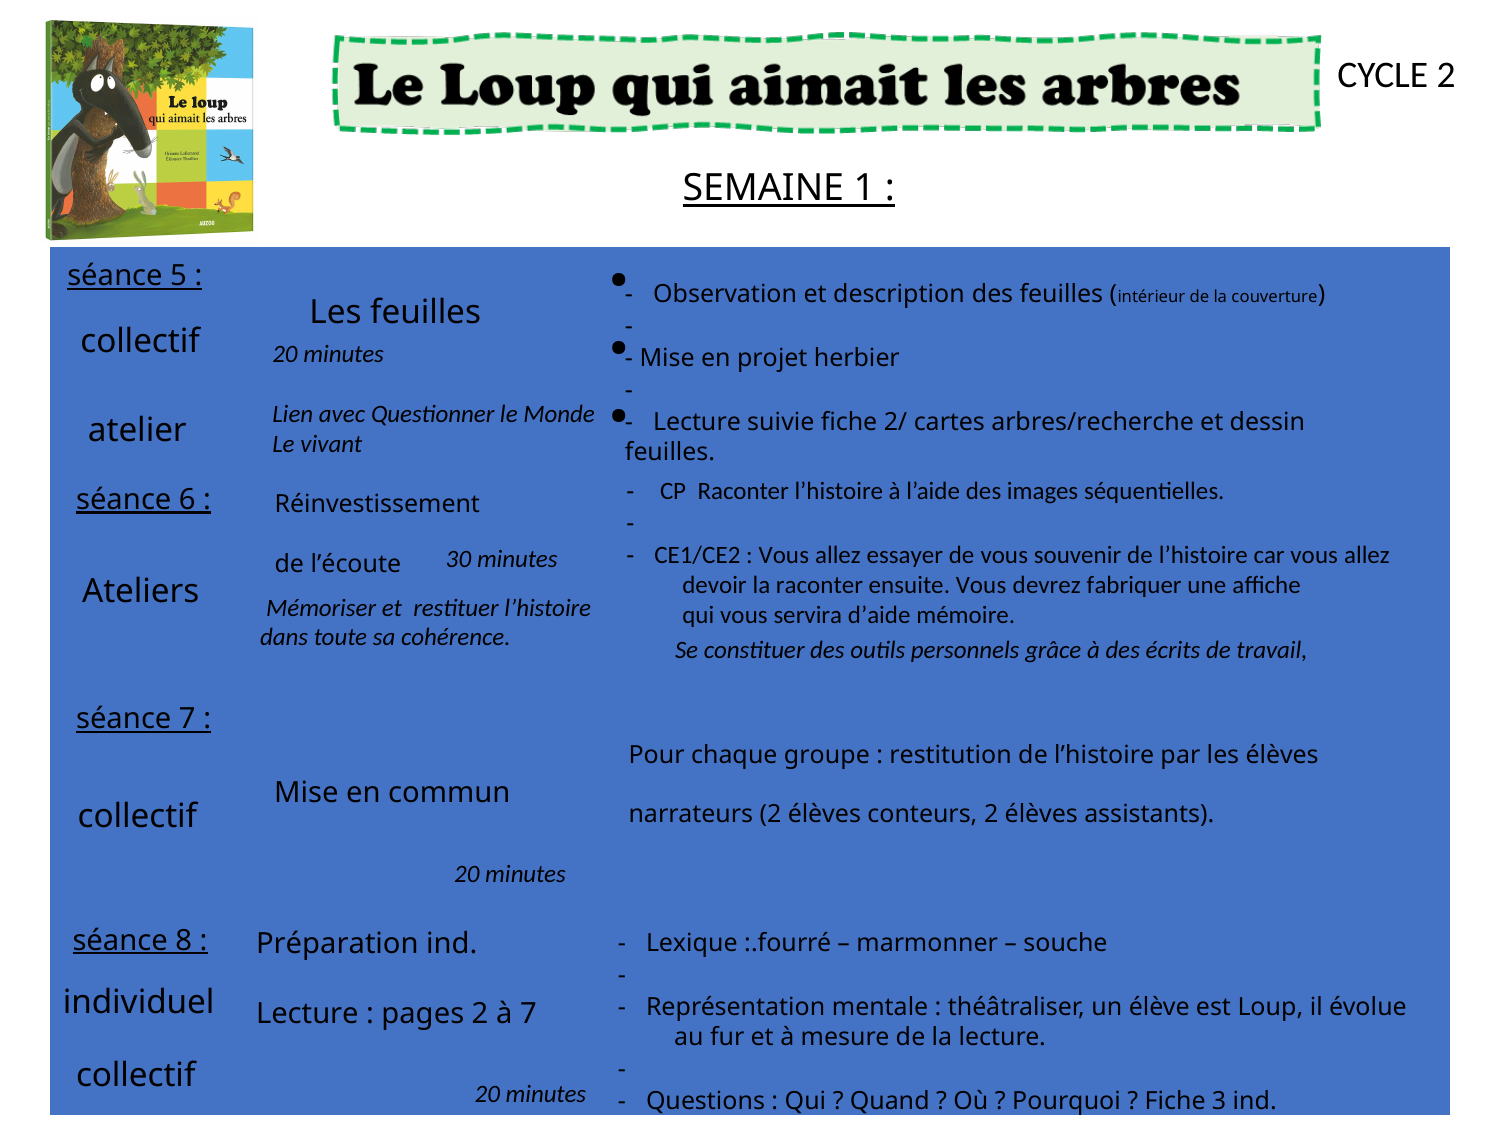

CYCLE 2
SEMAINE 1 :
| | | |
| --- | --- | --- |
| | | |
| | | |
| | | |
séance 5 :
Observation et description des feuilles (intérieur de la couverture)
- Mise en projet herbier
Lecture suivie fiche 2/ cartes arbres/recherche et dessin
feuilles.
Les feuilles
collectif
20 minutes
Lien avec Questionner le Monde
Le vivant
atelier
 CP Raconter l’histoire à l’aide des images séquentielles.
CE1/CE2 : Vous allez essayer de vous souvenir de l’histoire car vous allez devoir la raconter ensuite. Vous devrez fabriquer une affiche qui vous servira d’aide mémoire.
séance 6 :
Réinvestissement
de l’écoute
30 minutes
Ateliers
 Mémoriser et restituer l’histoire dans toute sa cohérence.
Se constituer des outils personnels grâce à des écrits de travail,
séance 7 :
Pour chaque groupe : restitution de l’histoire par les élèves
narrateurs (2 élèves conteurs, 2 élèves assistants).
Mise en commun
collectif
20 minutes
séance 8 :
Préparation ind.
Lecture : pages 2 à 7
Lexique :.fourré – marmonner – souche
Représentation mentale : théâtraliser, un élève est Loup, il évolue au fur et à mesure de la lecture.
Questions : Qui ? Quand ? Où ? Pourquoi ? Fiche 3 ind.
individuel
collectif
20 minutes